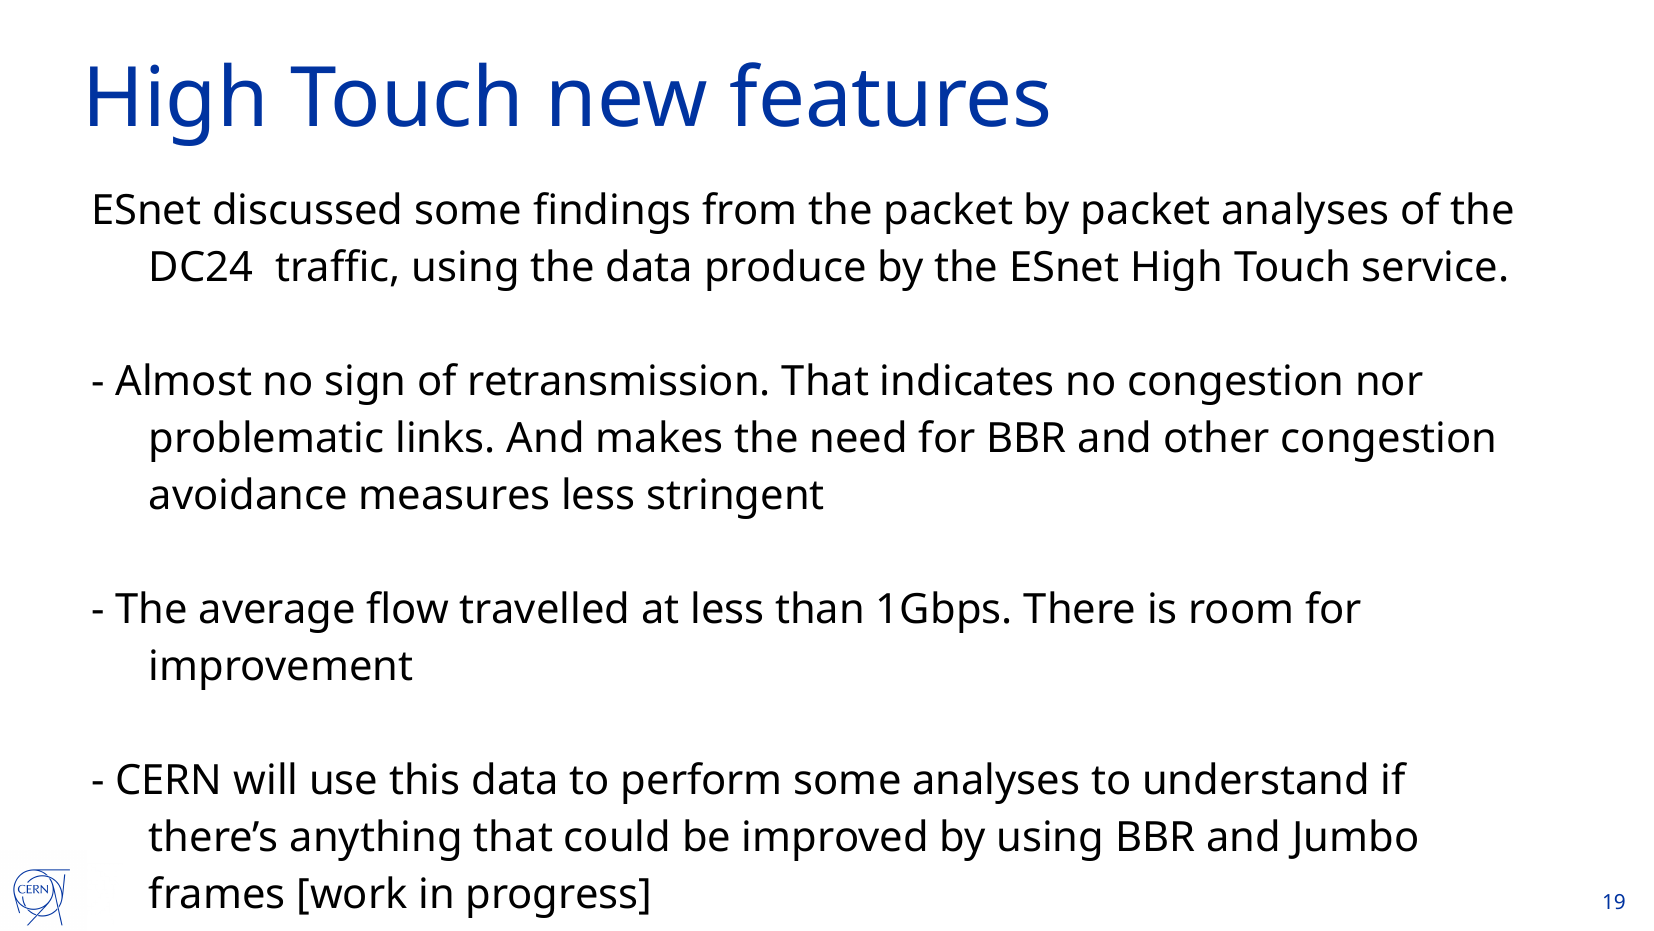

# High Touch new features
ESnet discussed some findings from the packet by packet analyses of the DC24 traffic, using the data produce by the ESnet High Touch service.
- Almost no sign of retransmission. That indicates no congestion nor problematic links. And makes the need for BBR and other congestion avoidance measures less stringent
- The average flow travelled at less than 1Gbps. There is room for improvement
- CERN will use this data to perform some analyses to understand if there’s anything that could be improved by using BBR and Jumbo frames [work in progress]
19